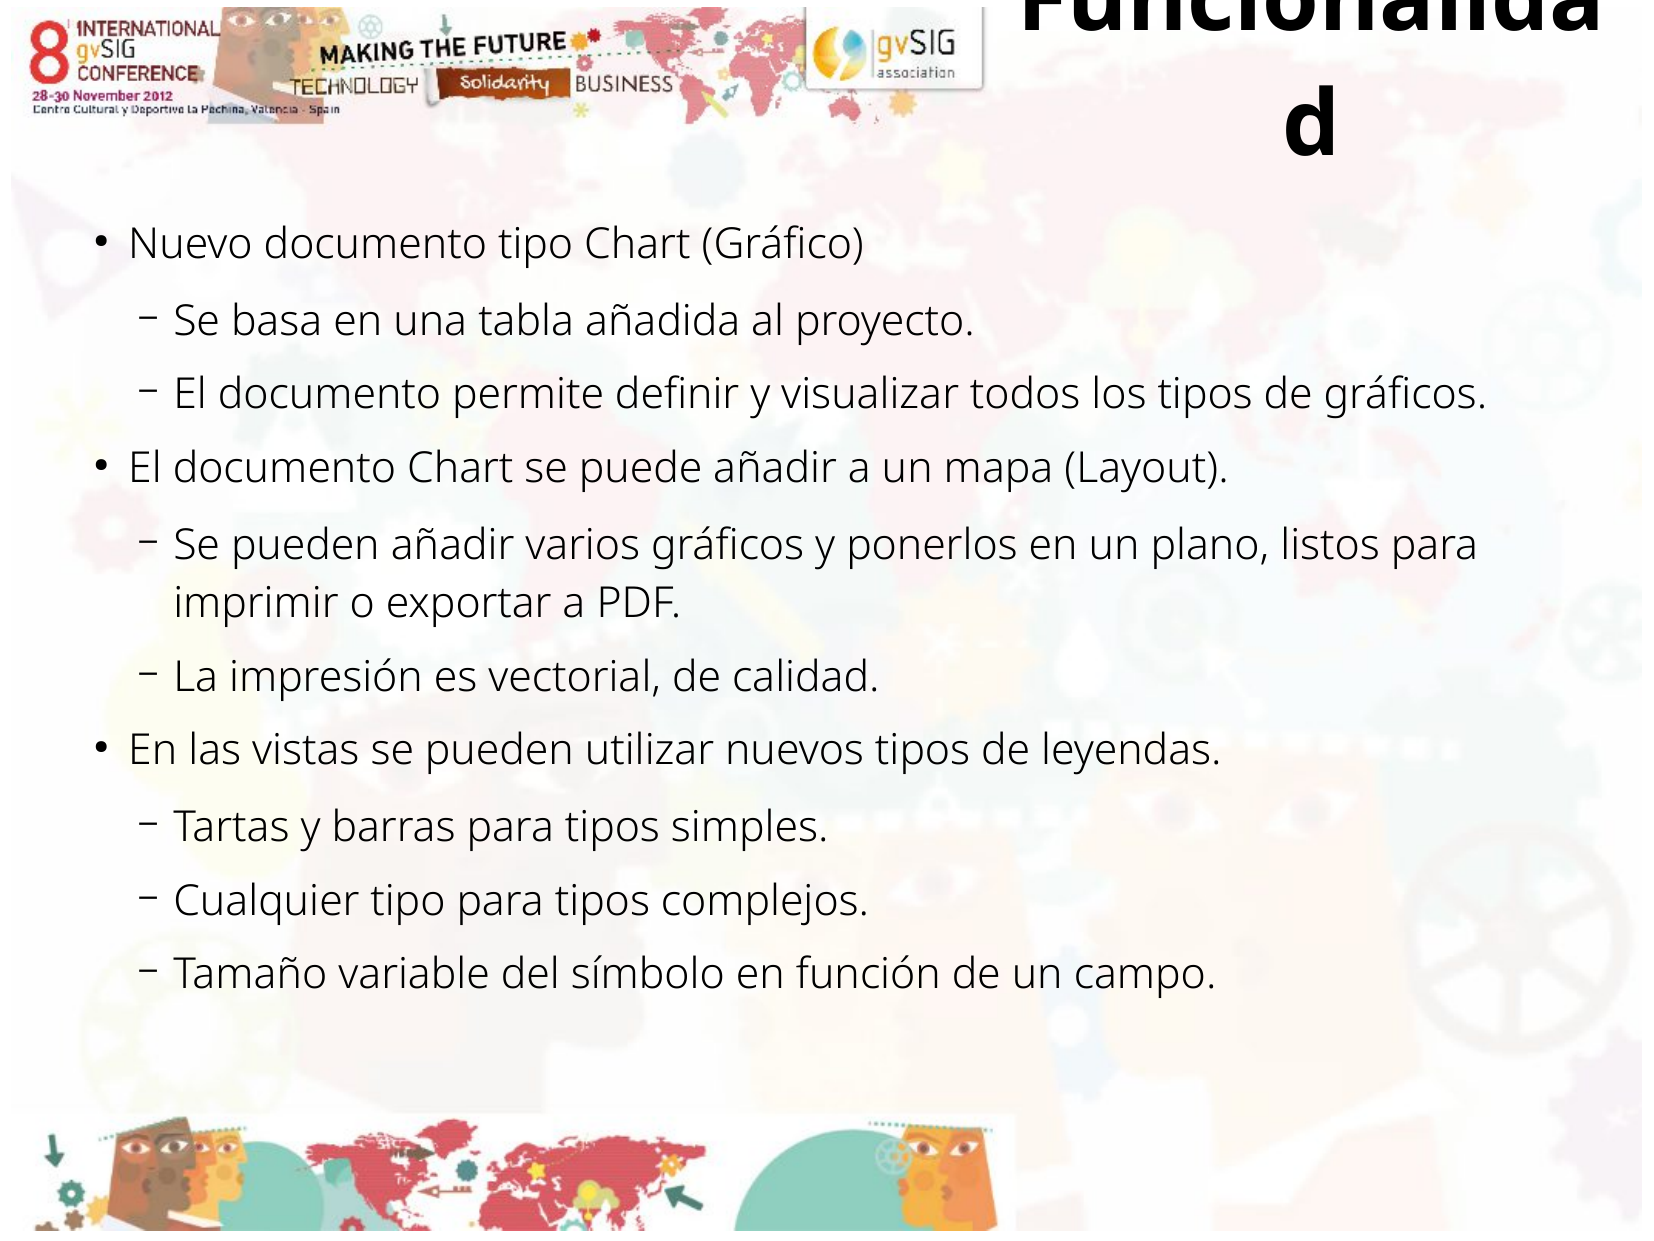

# Funcionalidad
Nuevo documento tipo Chart (Gráfico)
Se basa en una tabla añadida al proyecto.
El documento permite definir y visualizar todos los tipos de gráficos.
El documento Chart se puede añadir a un mapa (Layout).
Se pueden añadir varios gráficos y ponerlos en un plano, listos para imprimir o exportar a PDF.
La impresión es vectorial, de calidad.
En las vistas se pueden utilizar nuevos tipos de leyendas.
Tartas y barras para tipos simples.
Cualquier tipo para tipos complejos.
Tamaño variable del símbolo en función de un campo.